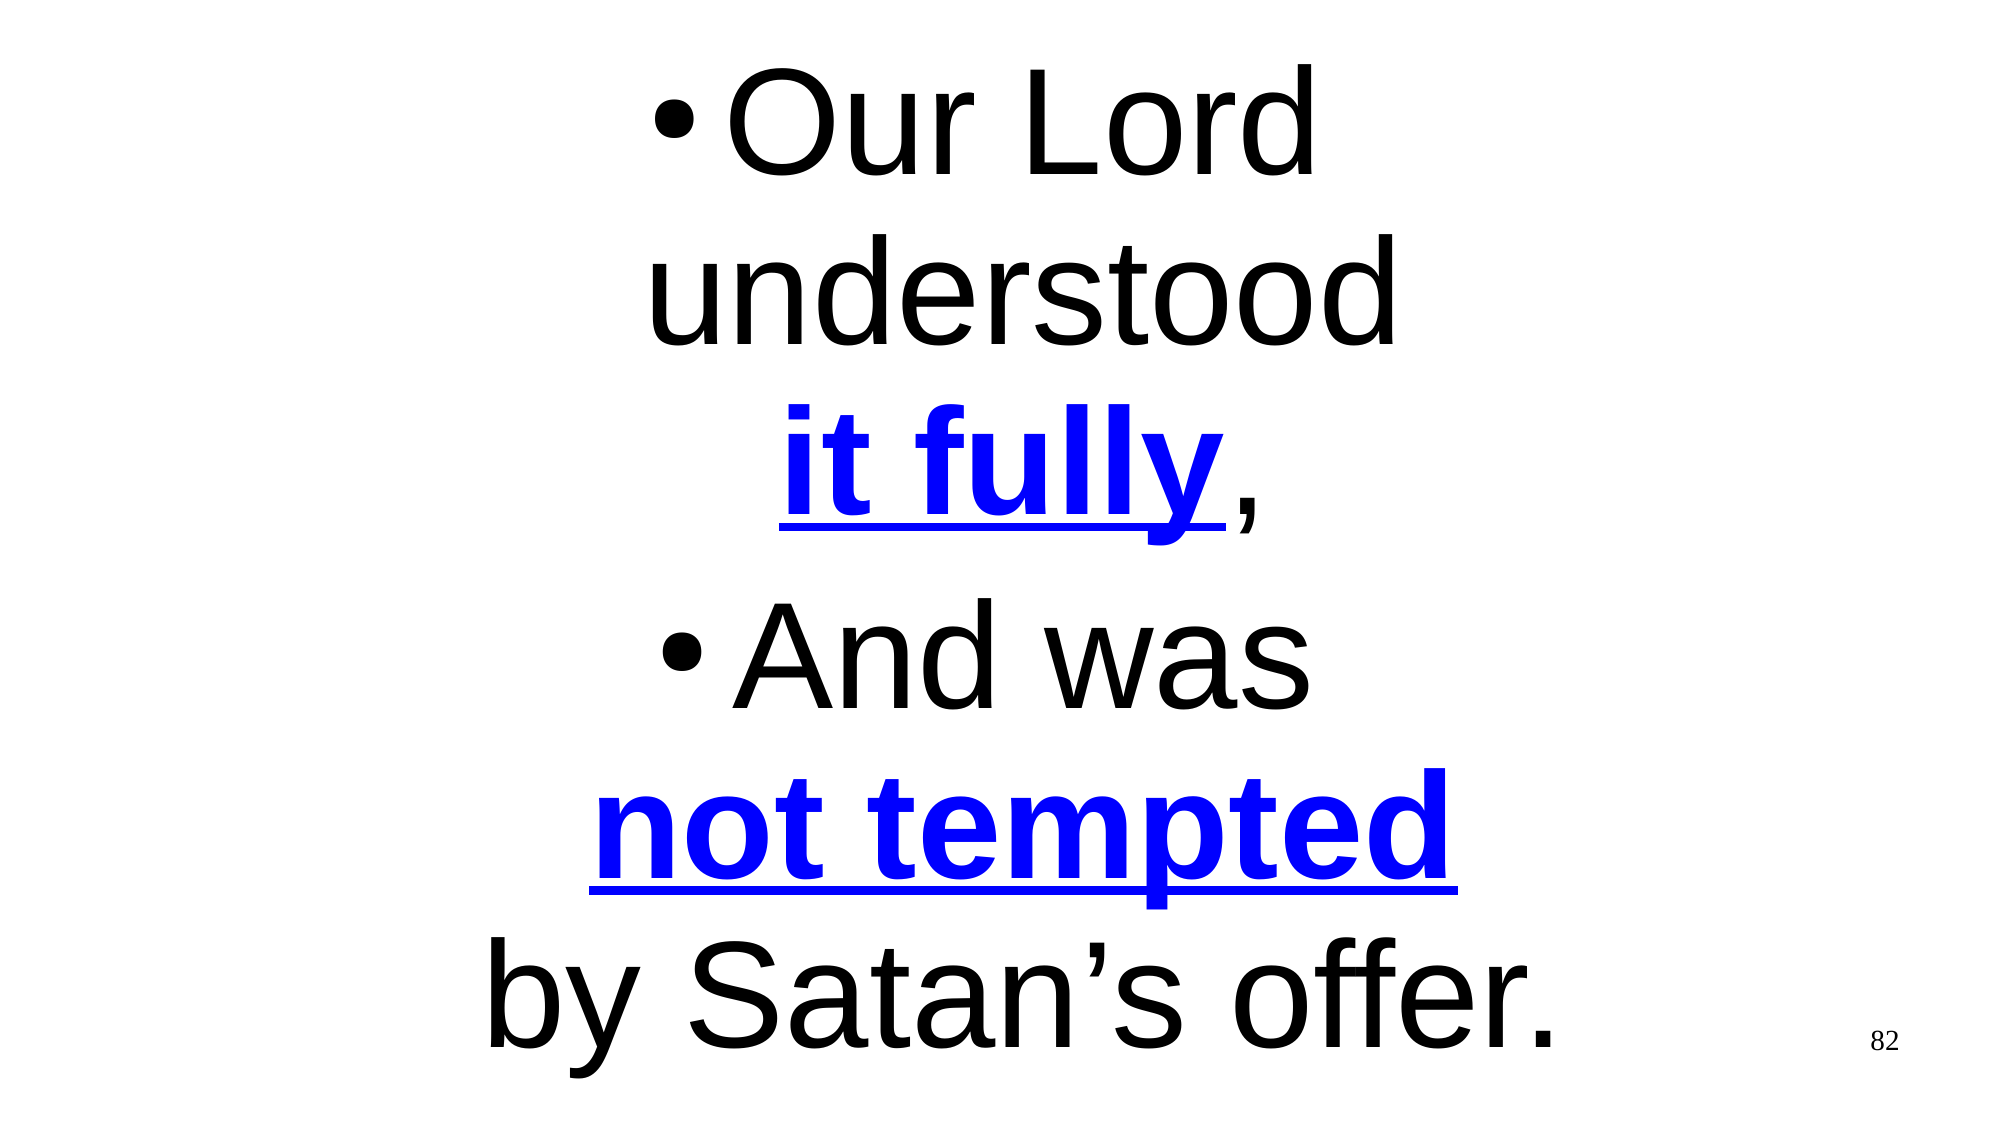

# Our Lord understood it fully,
And was
not tempted
by Satan’s offer.
82